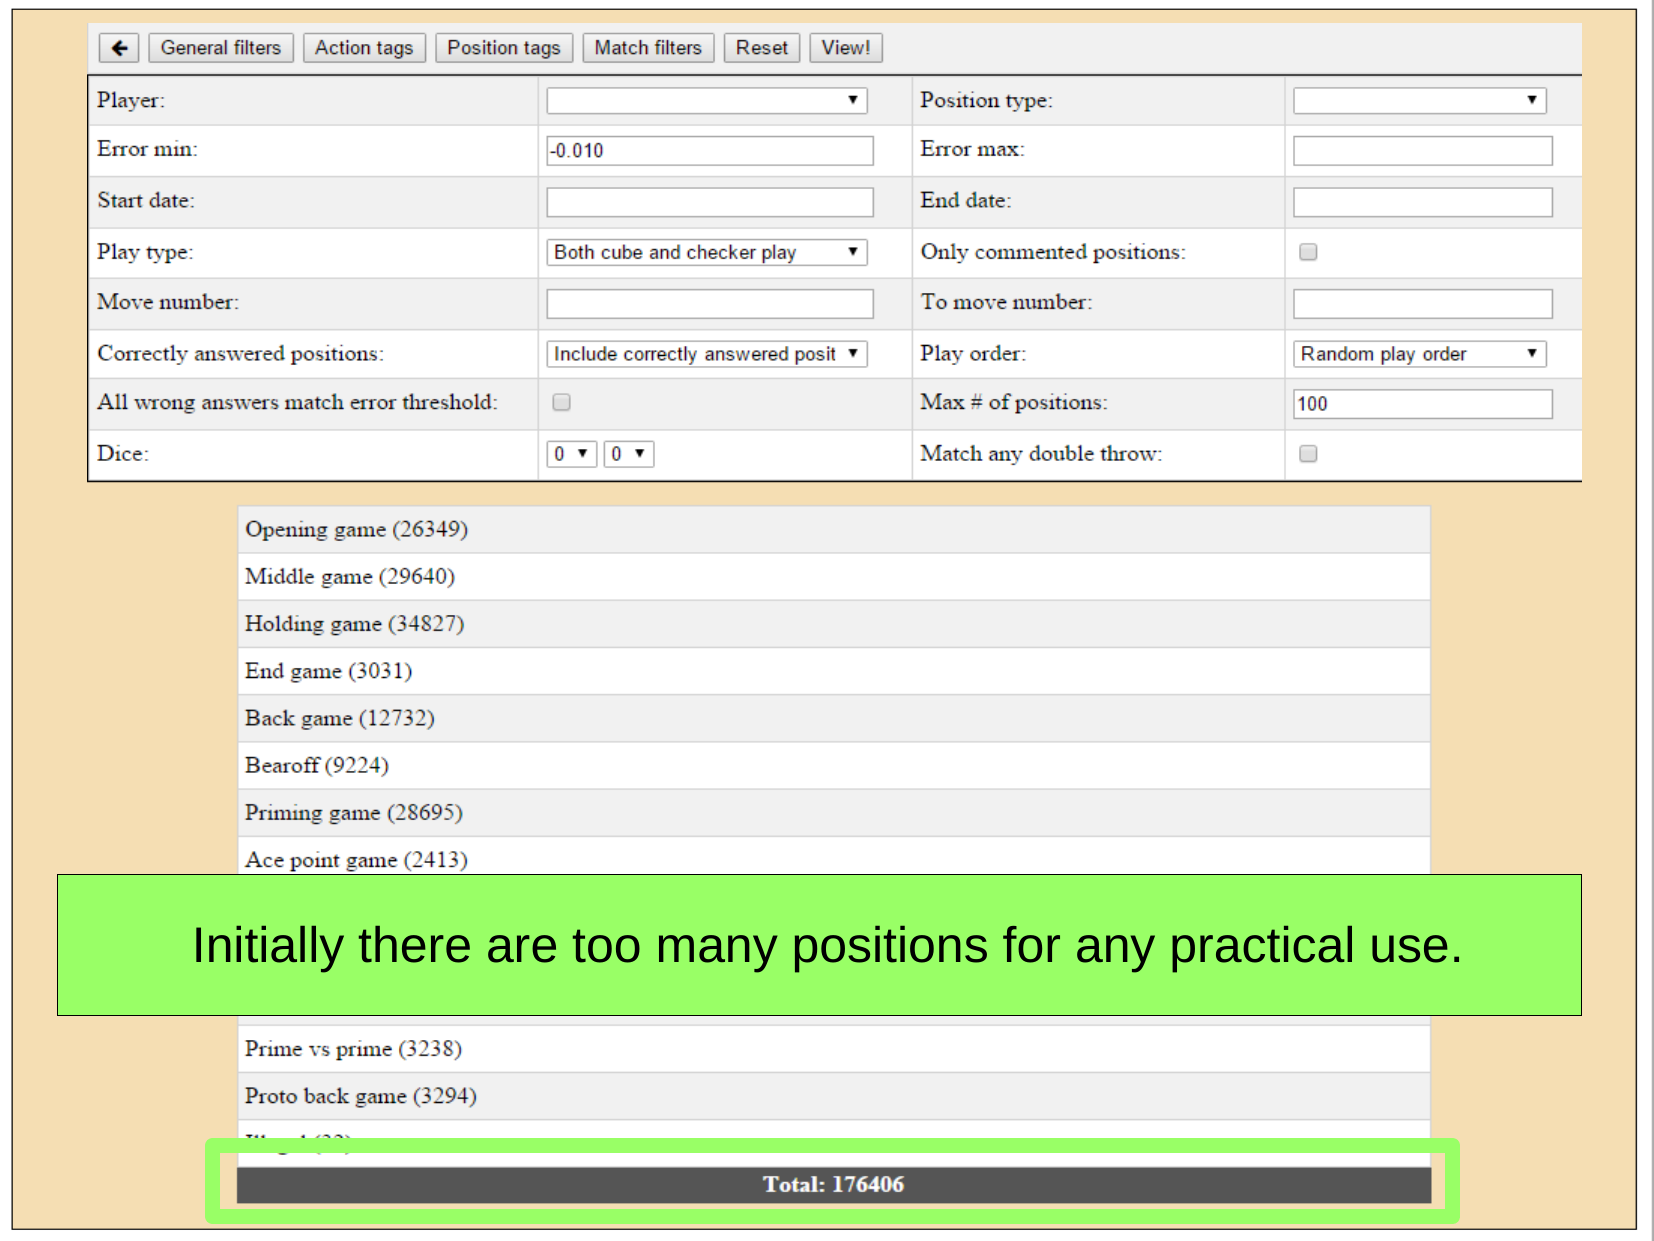

# Backgammon Studio
Initially there are too many positions for any practical use.